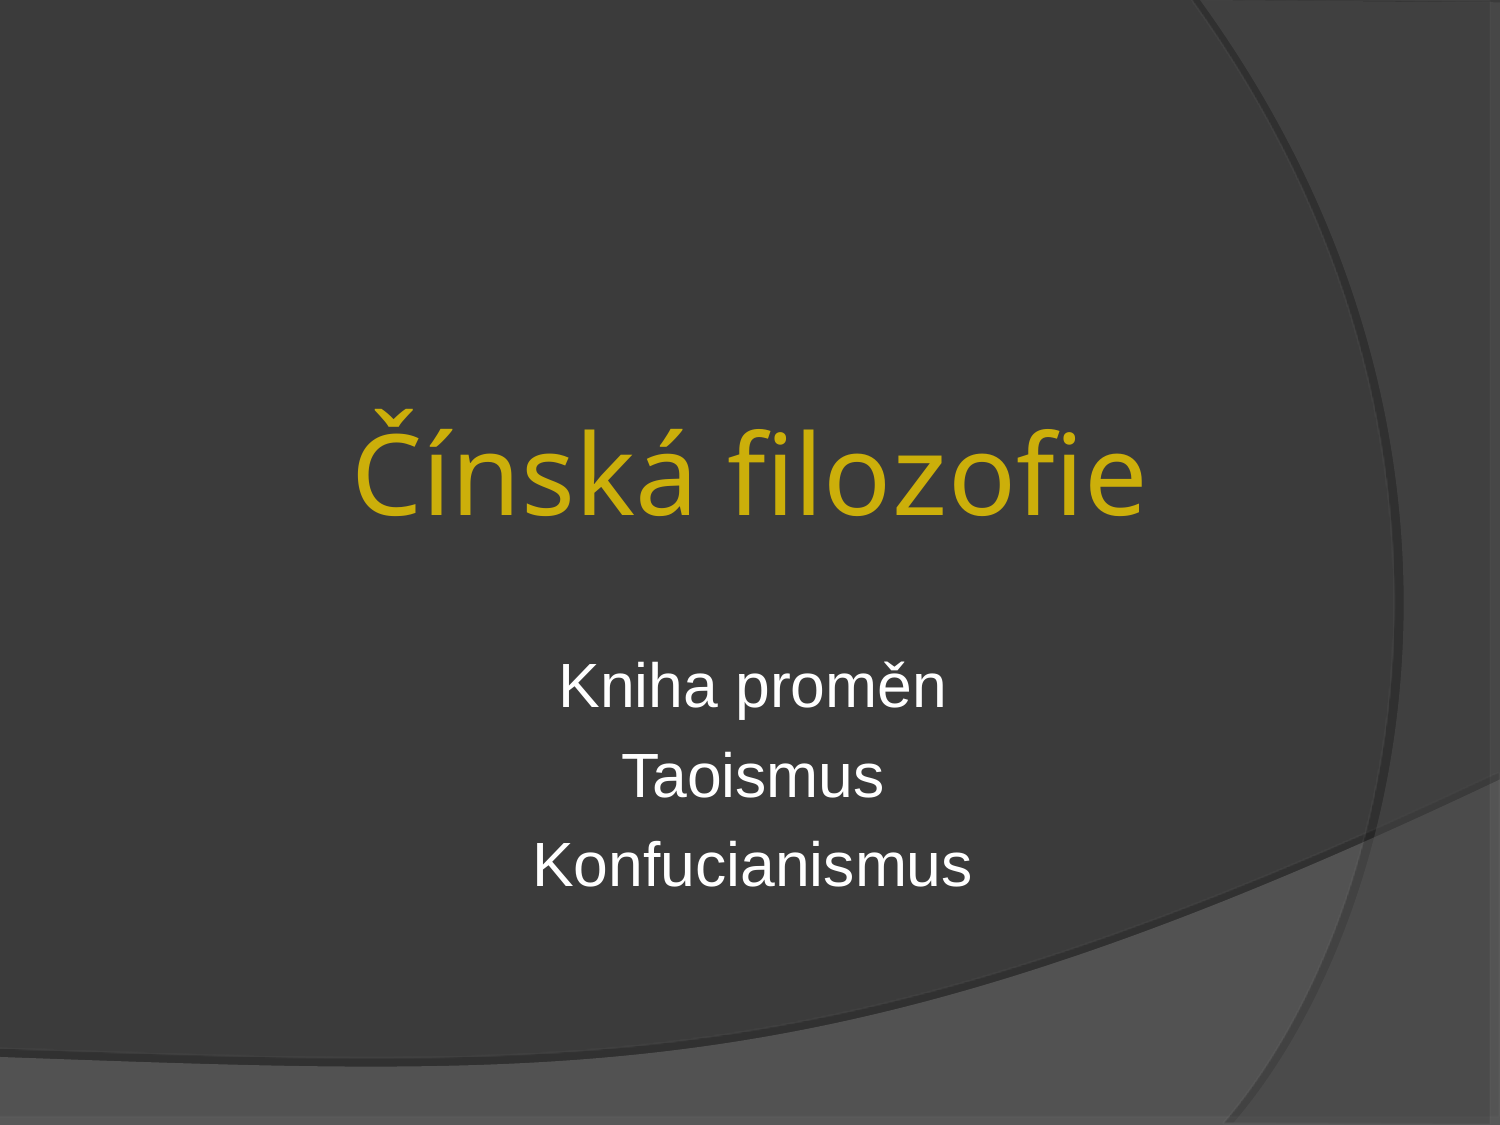

# Čínská filozofie
Kniha proměn
Taoismus
Konfucianismus